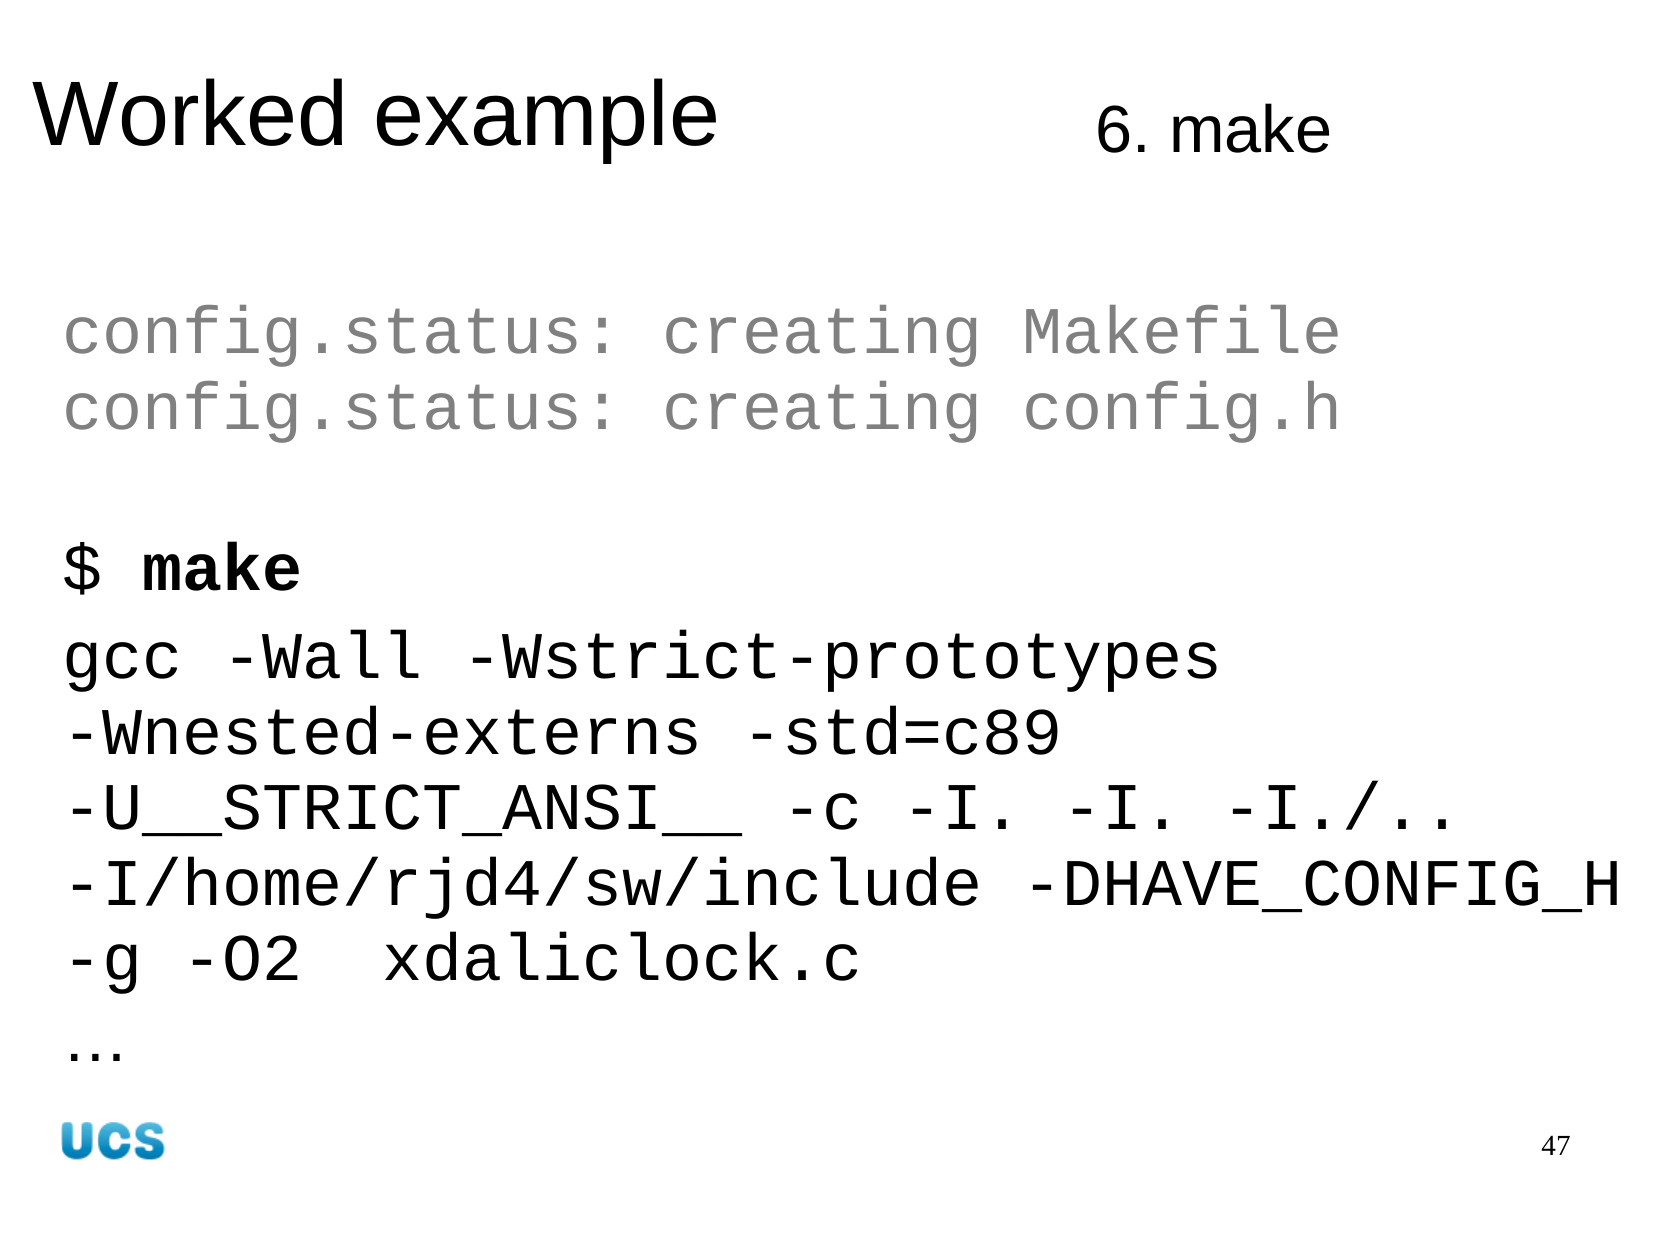

Worked example
6. make
config.status: creating Makefile
config.status: creating config.h
$ make
gcc -Wall -Wstrict-prototypes
-Wnested-externs -std=c89
-U__STRICT_ANSI__ -c -I. -I. -I./..
-I/home/rjd4/sw/include -DHAVE_CONFIG_H
-g -O2 xdaliclock.c
…
47